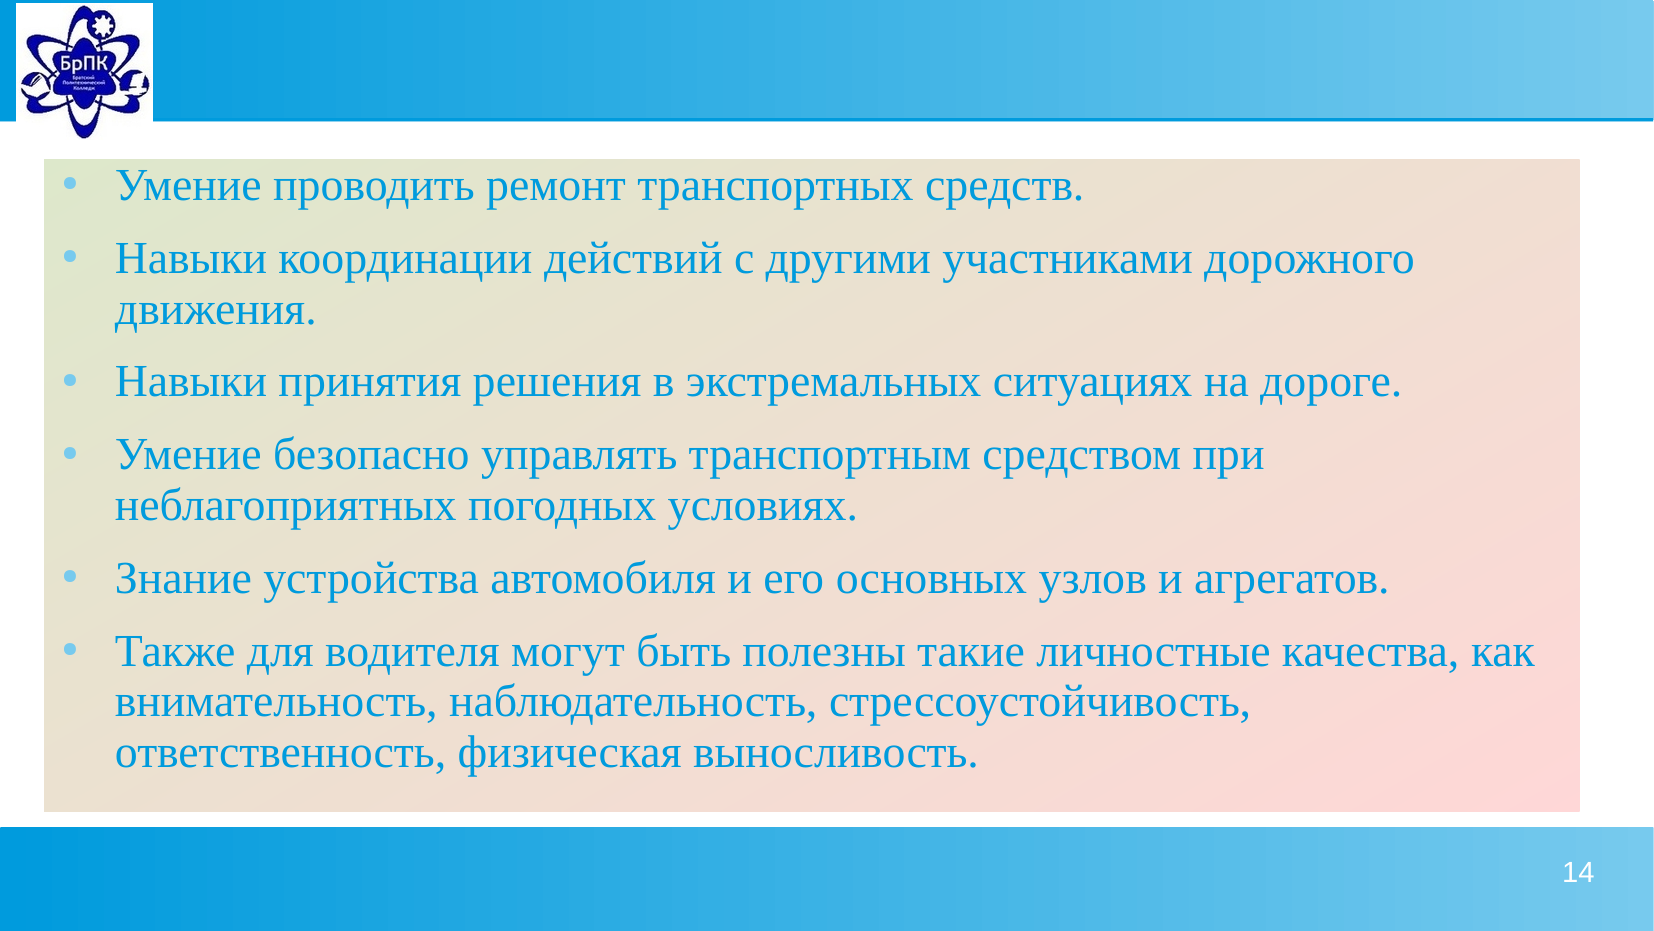

# Умение проводить ремонт транспортных средств.
Навыки координации действий с другими участниками дорожного движения.
Навыки принятия решения в экстремальных ситуациях на дороге.
Умение безопасно управлять транспортным средством при неблагоприятных погодных условиях.
Знание устройства автомобиля и его основных узлов и агрегатов.
Также для водителя могут быть полезны такие личностные качества, как внимательность, наблюдательность, стрессоустойчивость, ответственность, физическая выносливость.
14